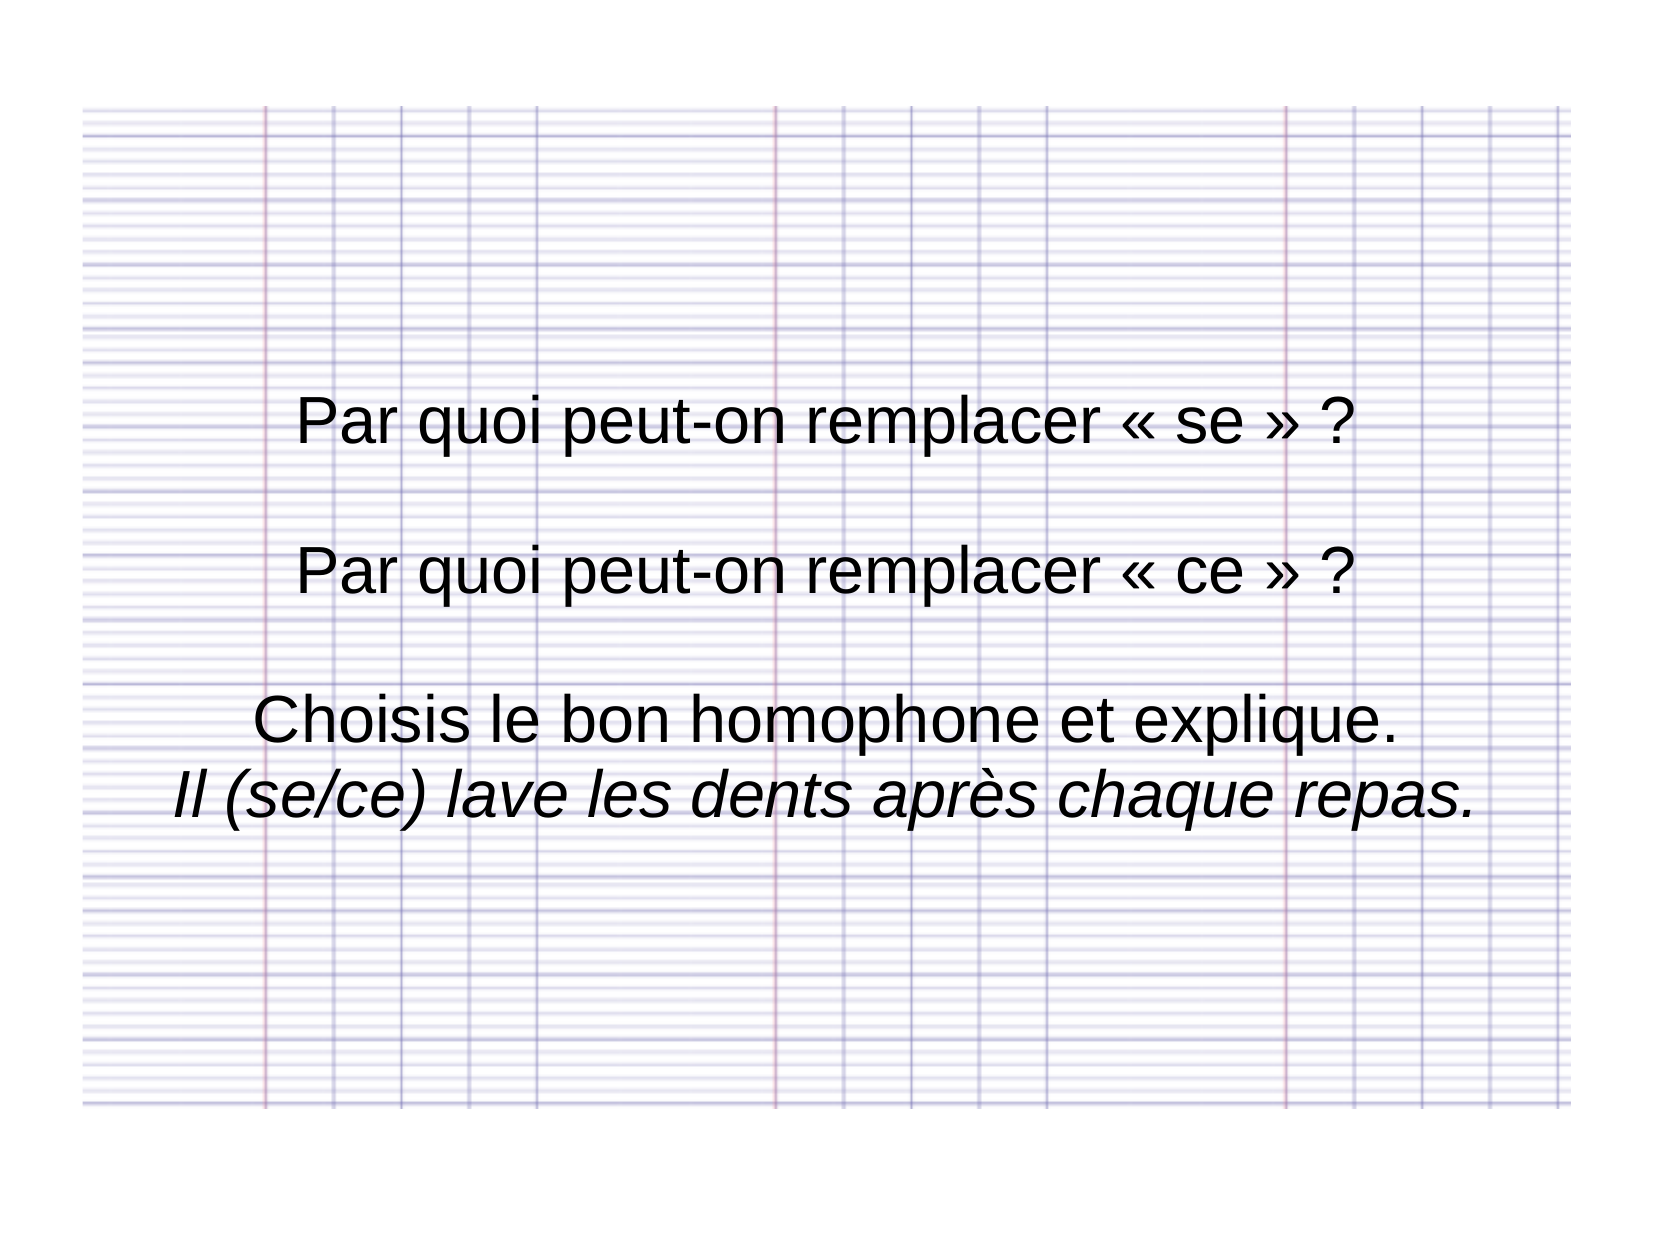

# Par quoi peut-on remplacer « se » ?
Par quoi peut-on remplacer « ce » ?
Choisis le bon homophone et explique.
Il (se/ce) lave les dents après chaque repas.